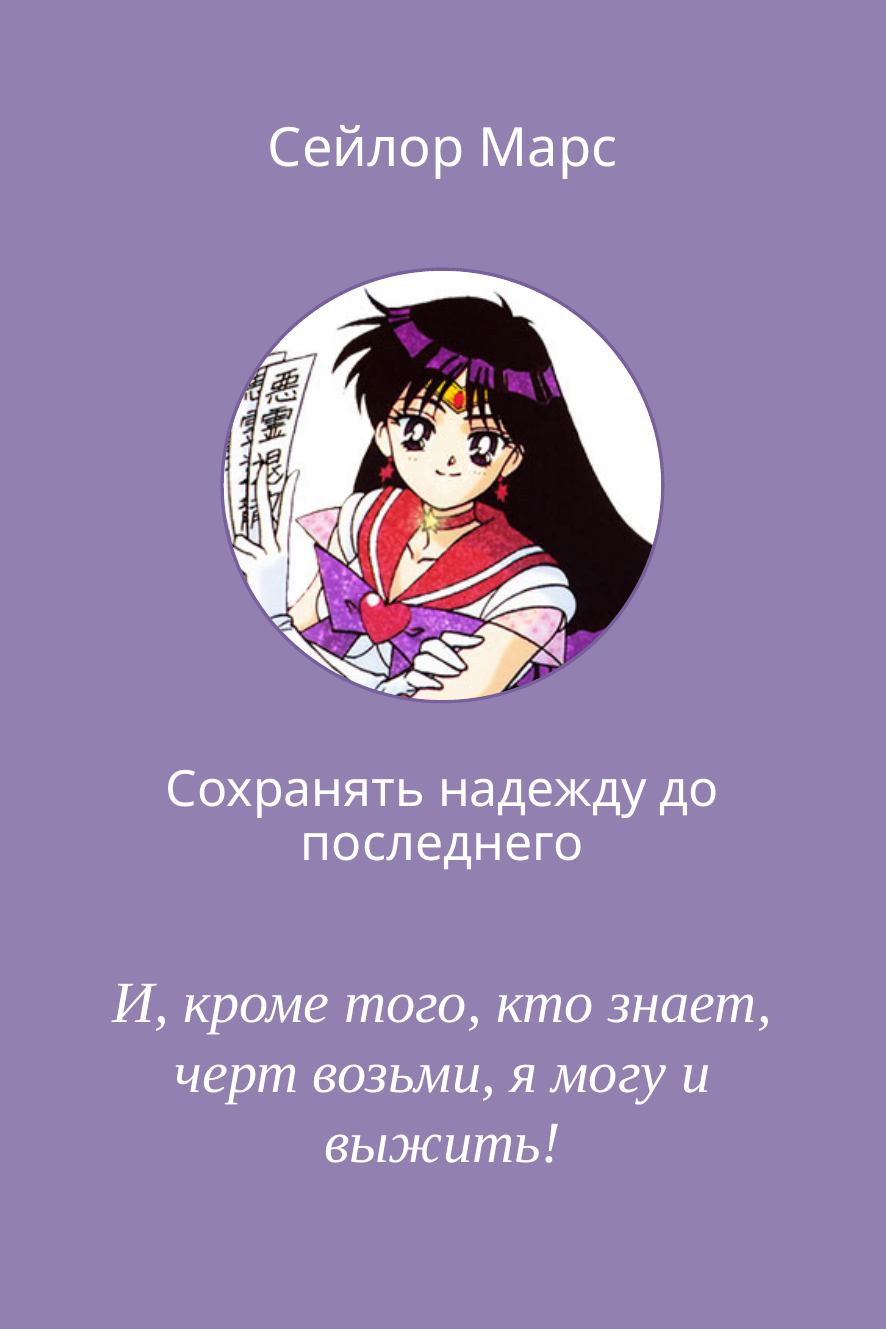

#
Сейлор Марс
Сохранять надежду до последнего
И, кроме того, кто знает, черт возьми, я могу и выжить!